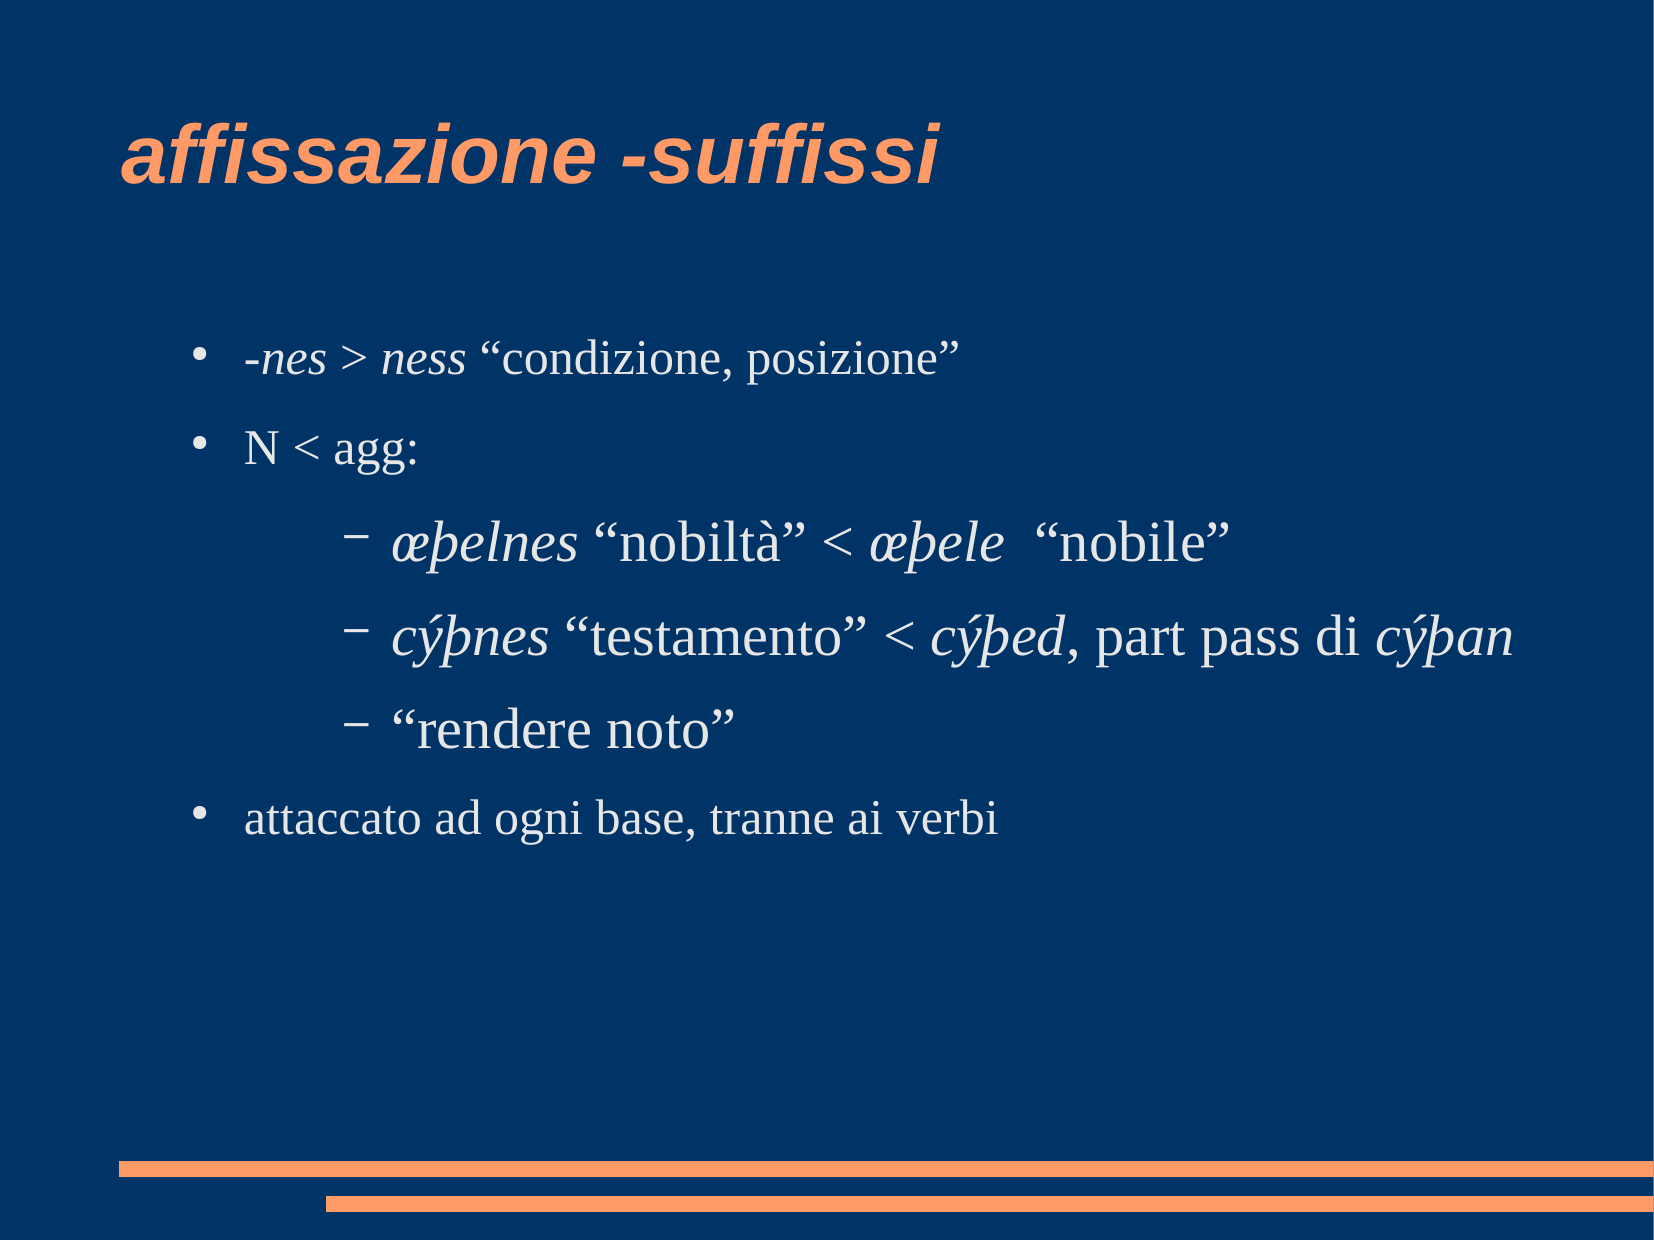

# affissazione -suffissi
-nes > ness “condizione, posizione”
N < agg:
œþelnes “nobiltà” < œþele “nobile”
cýþnes “testamento” < cýþed, part pass di cýþan
“rendere noto”
attaccato ad ogni base, tranne ai verbi